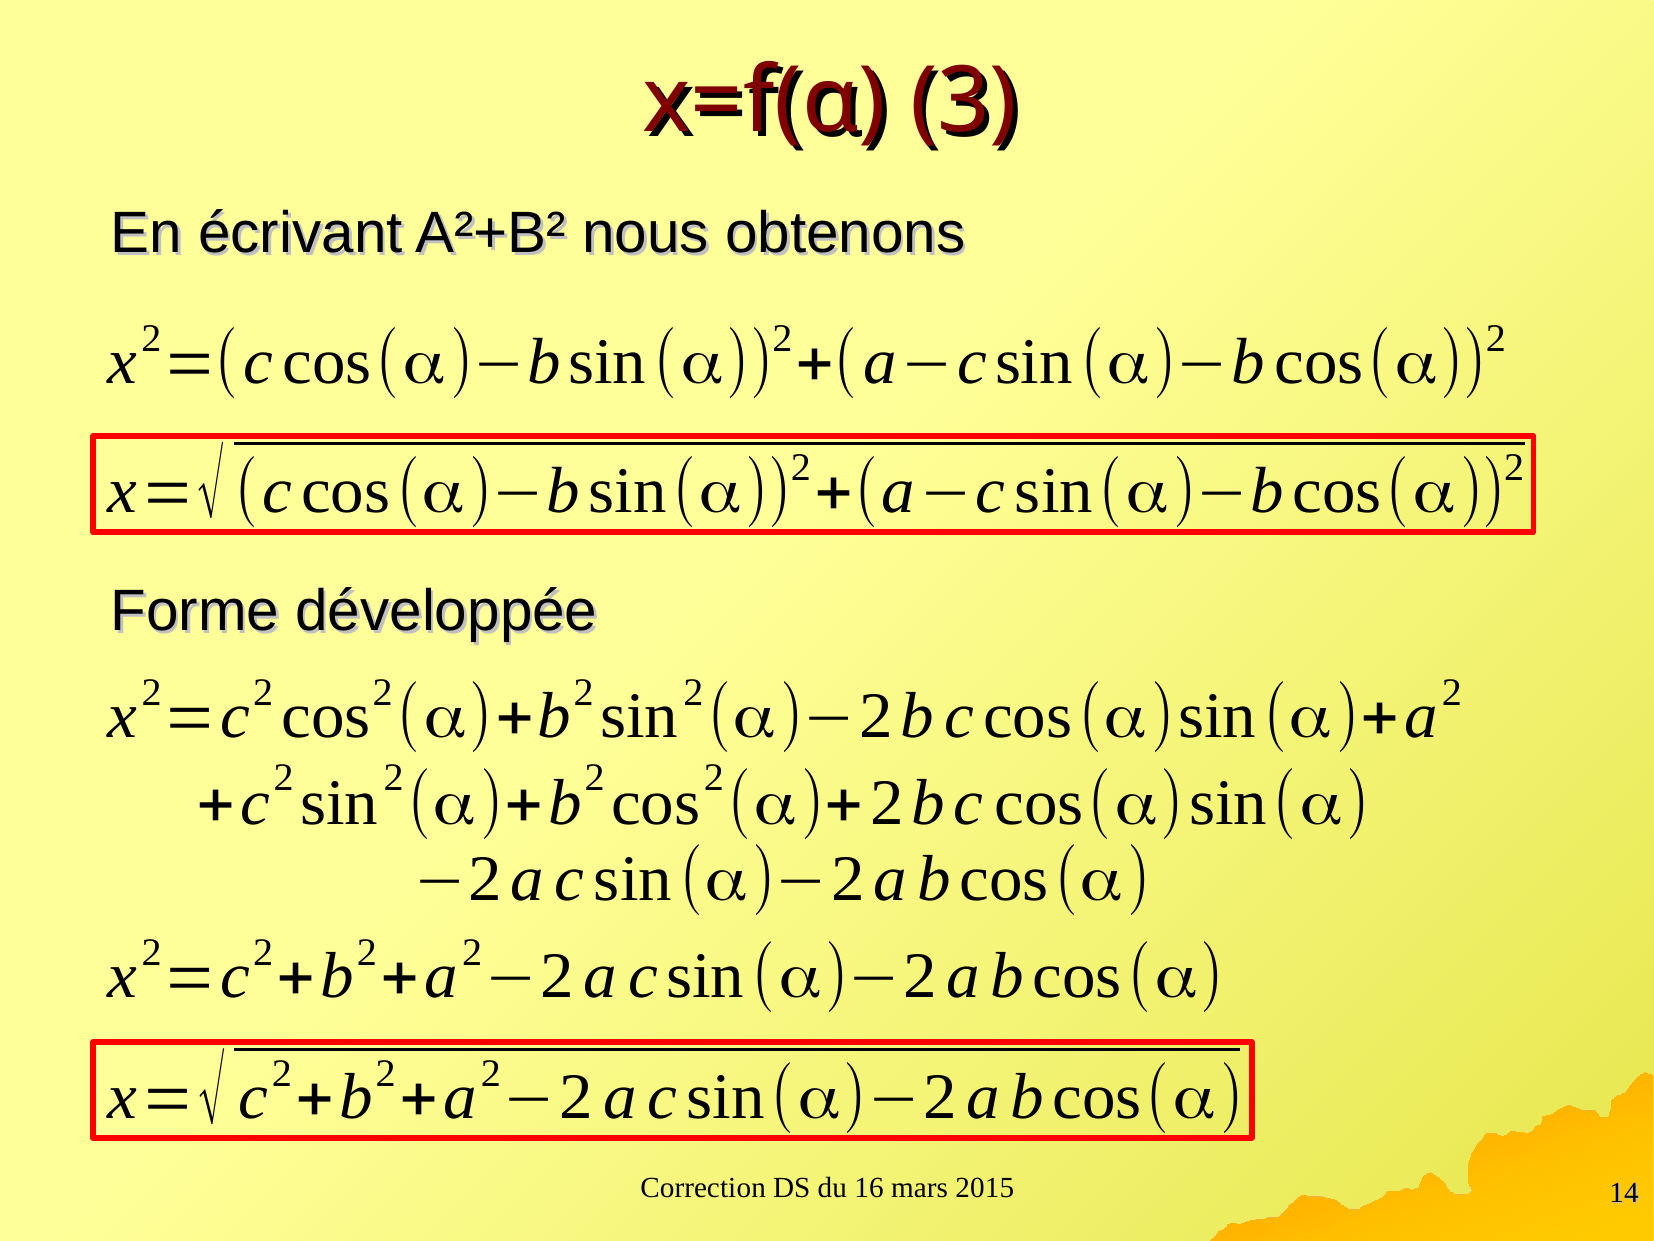

# x=f(α) (3)
En écrivant A²+B² nous obtenons
Forme développée
Correction DS du 16 mars 2015